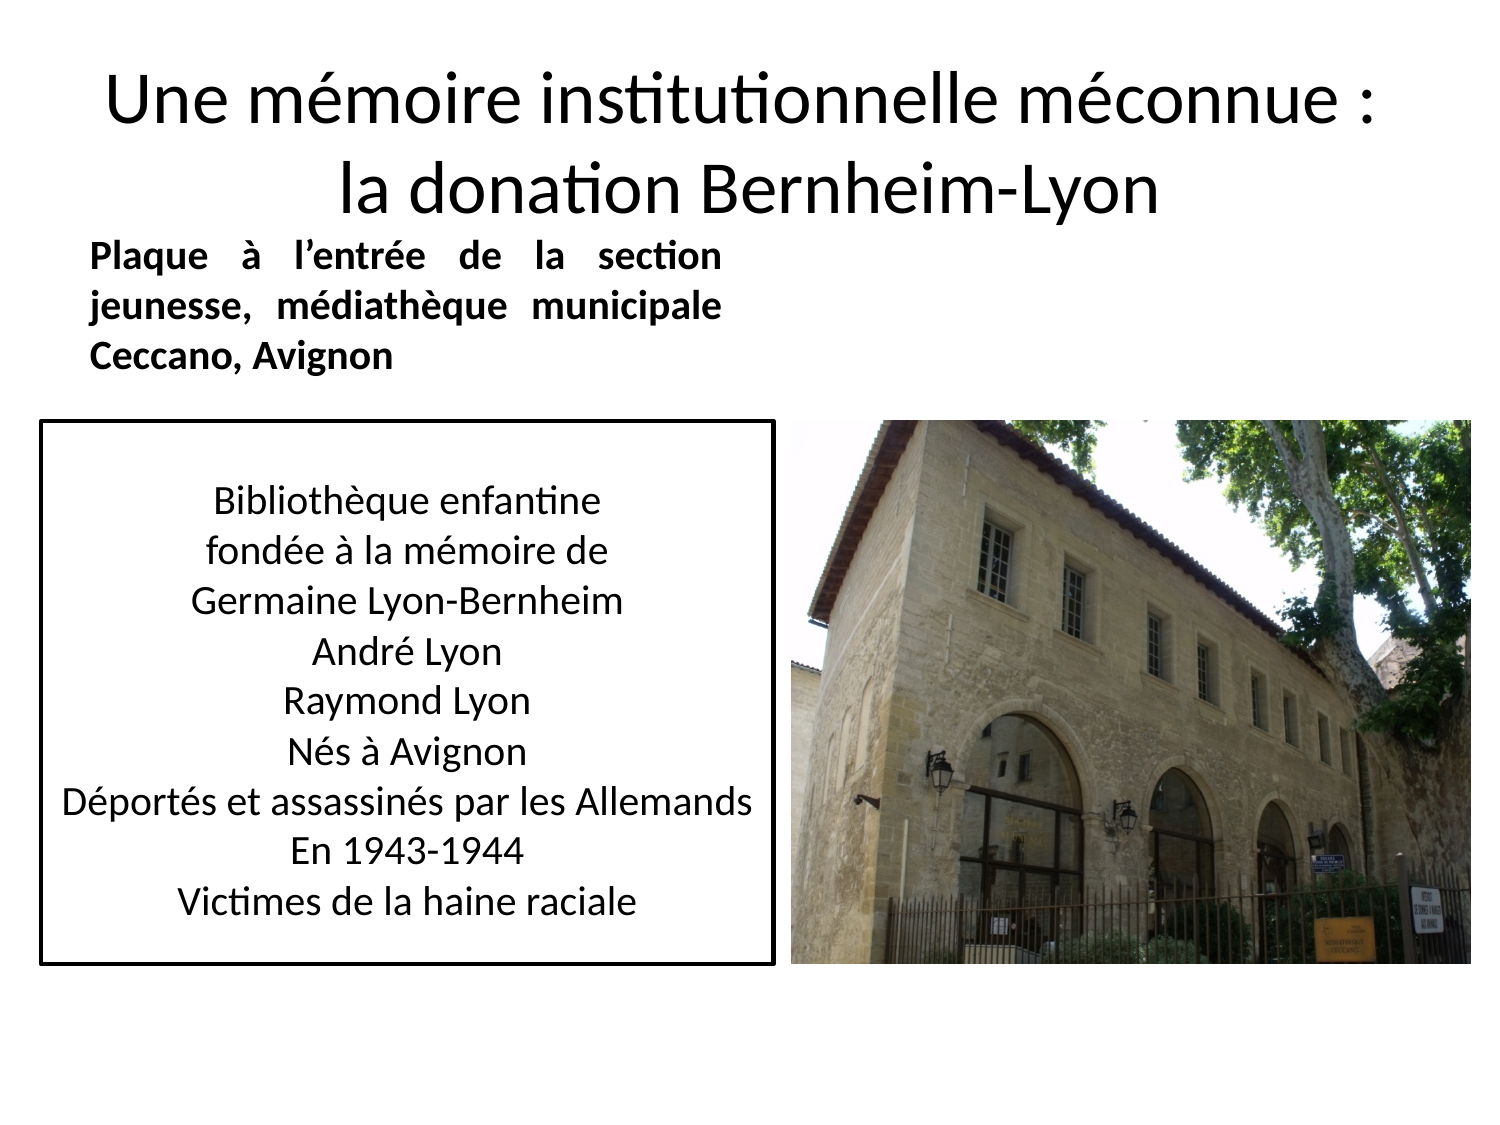

Une mémoire institutionnelle méconnue :
la donation Bernheim-Lyon
Plaque à l’entrée de la section jeunesse, médiathèque municipale Ceccano, Avignon
Bibliothèque enfantine
fondée à la mémoire de
Germaine Lyon-Bernheim
André Lyon
Raymond Lyon
Nés à Avignon
Déportés et assassinés par les Allemands
En 1943-1944
Victimes de la haine raciale